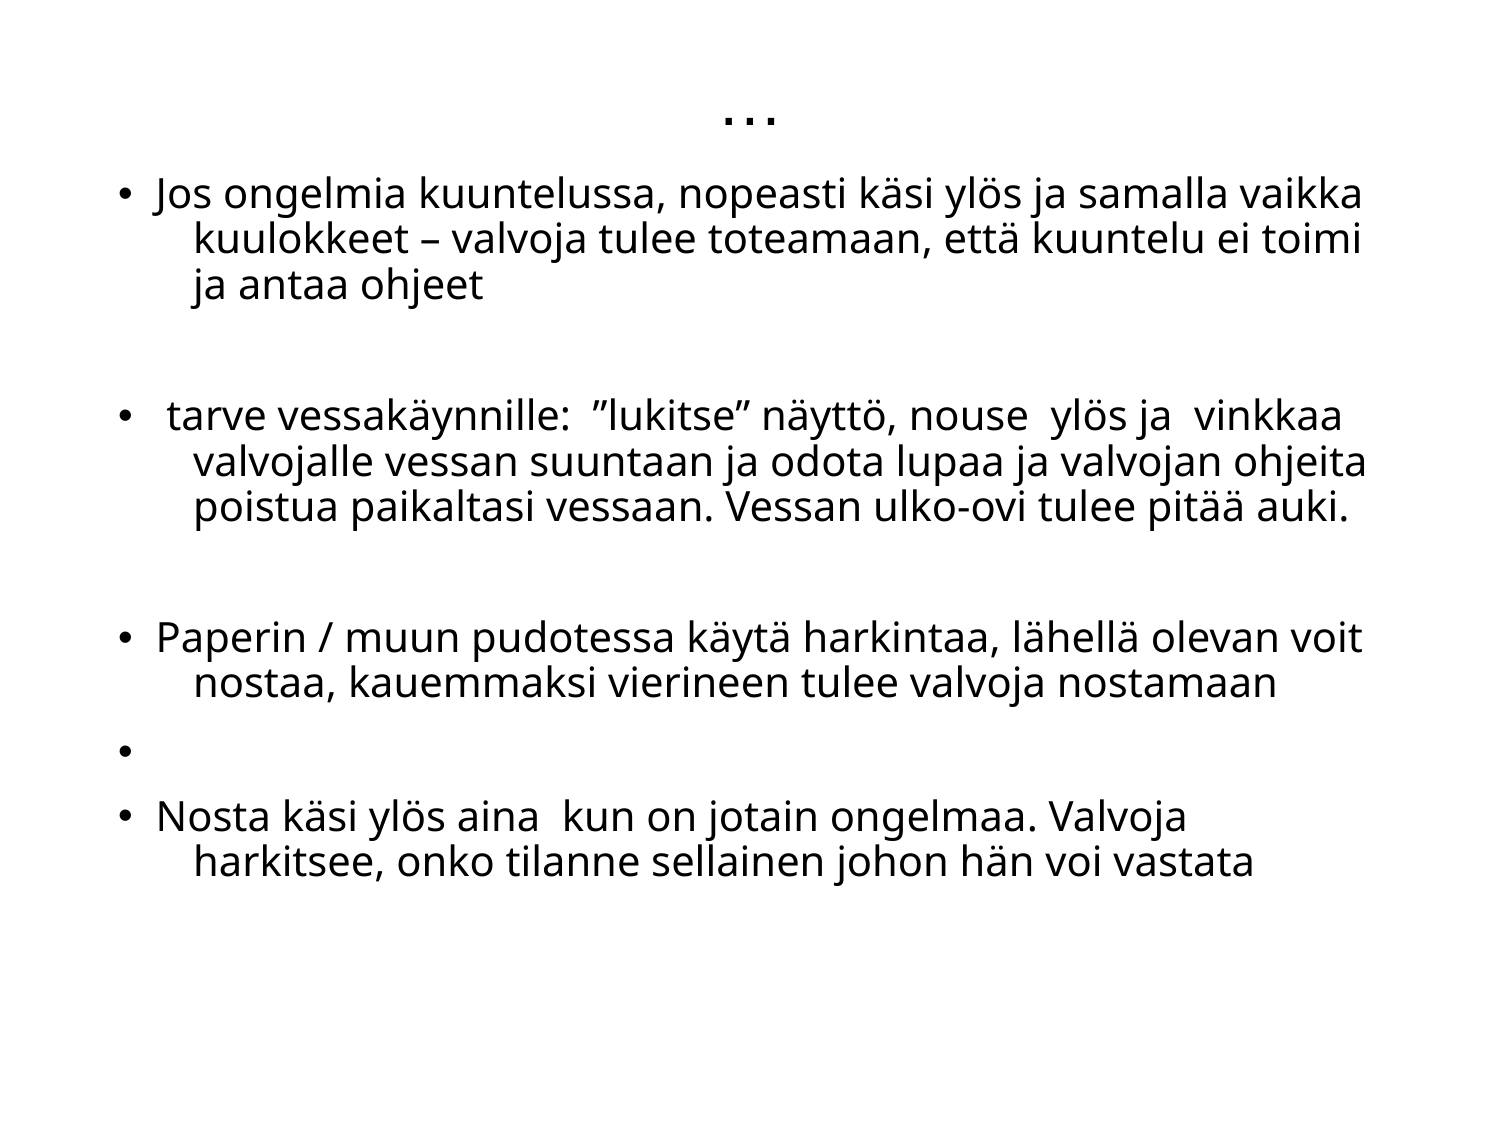

# …
Jos ongelmia kuuntelussa, nopeasti käsi ylös ja samalla vaikka kuulokkeet – valvoja tulee toteamaan, että kuuntelu ei toimi ja antaa ohjeet
 tarve vessakäynnille: ”lukitse” näyttö, nouse ylös ja vinkkaa valvojalle vessan suuntaan ja odota lupaa ja valvojan ohjeita poistua paikaltasi vessaan. Vessan ulko-ovi tulee pitää auki.
Paperin / muun pudotessa käytä harkintaa, lähellä olevan voit nostaa, kauemmaksi vierineen tulee valvoja nostamaan
Nosta käsi ylös aina kun on jotain ongelmaa. Valvoja harkitsee, onko tilanne sellainen johon hän voi vastata